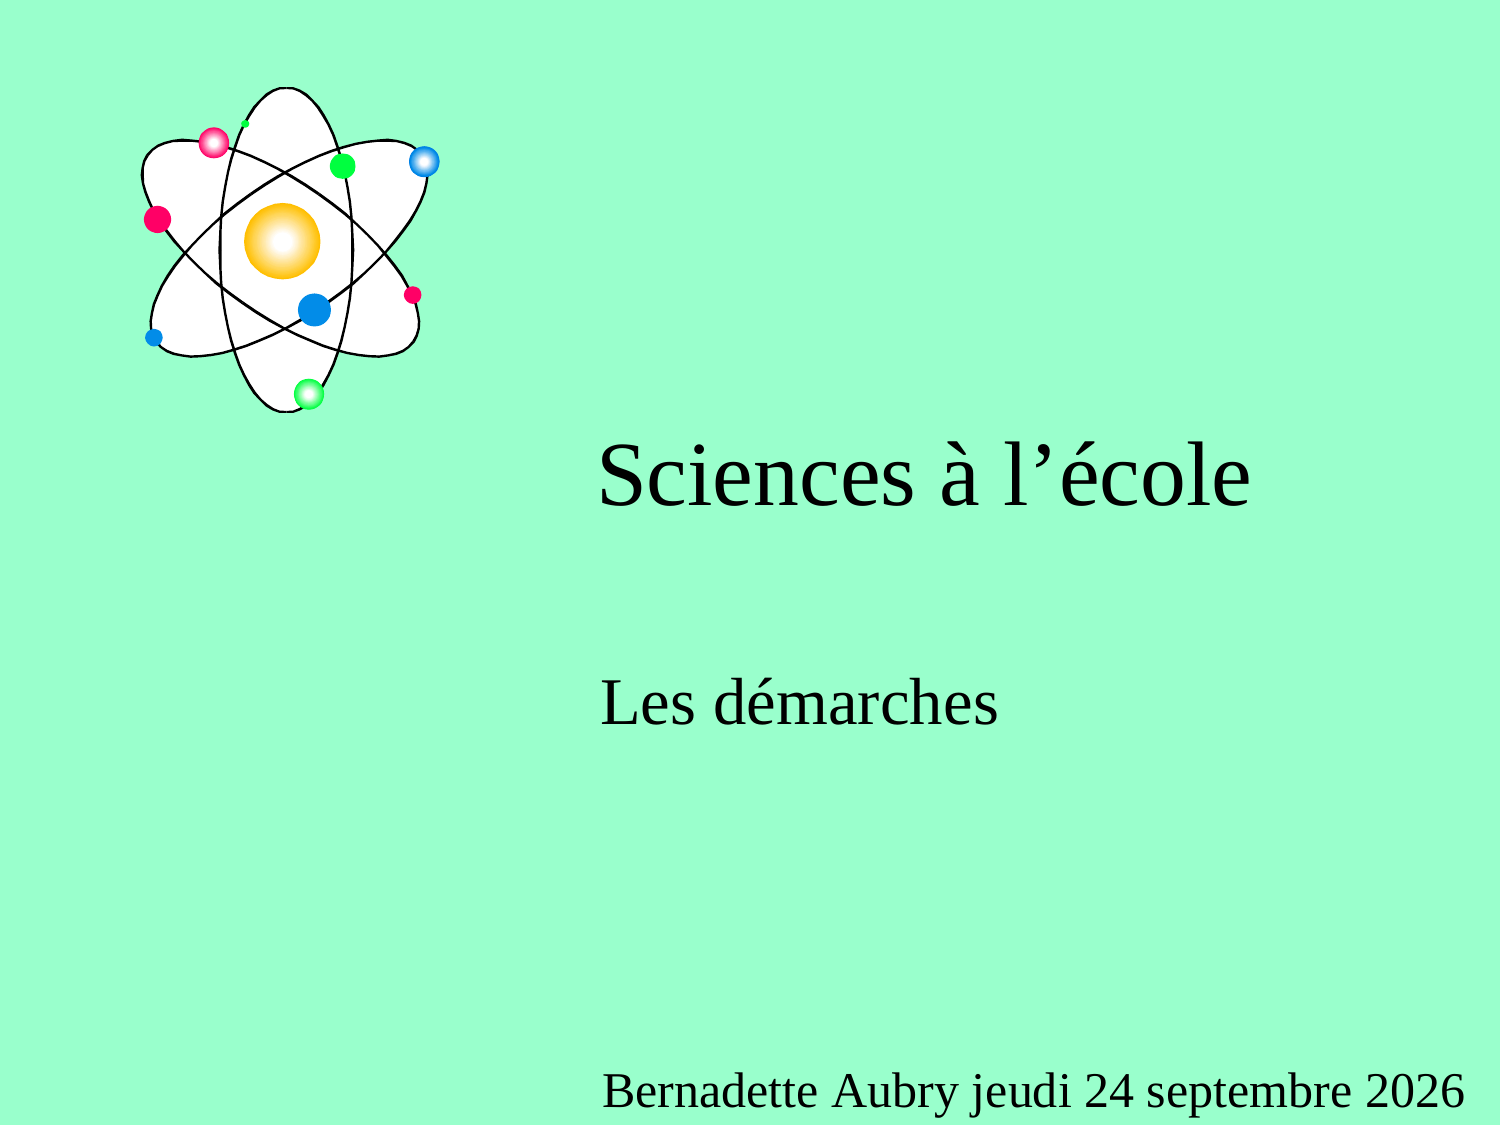

# Sciences à l’école
Les démarches
Bernadette Aubry